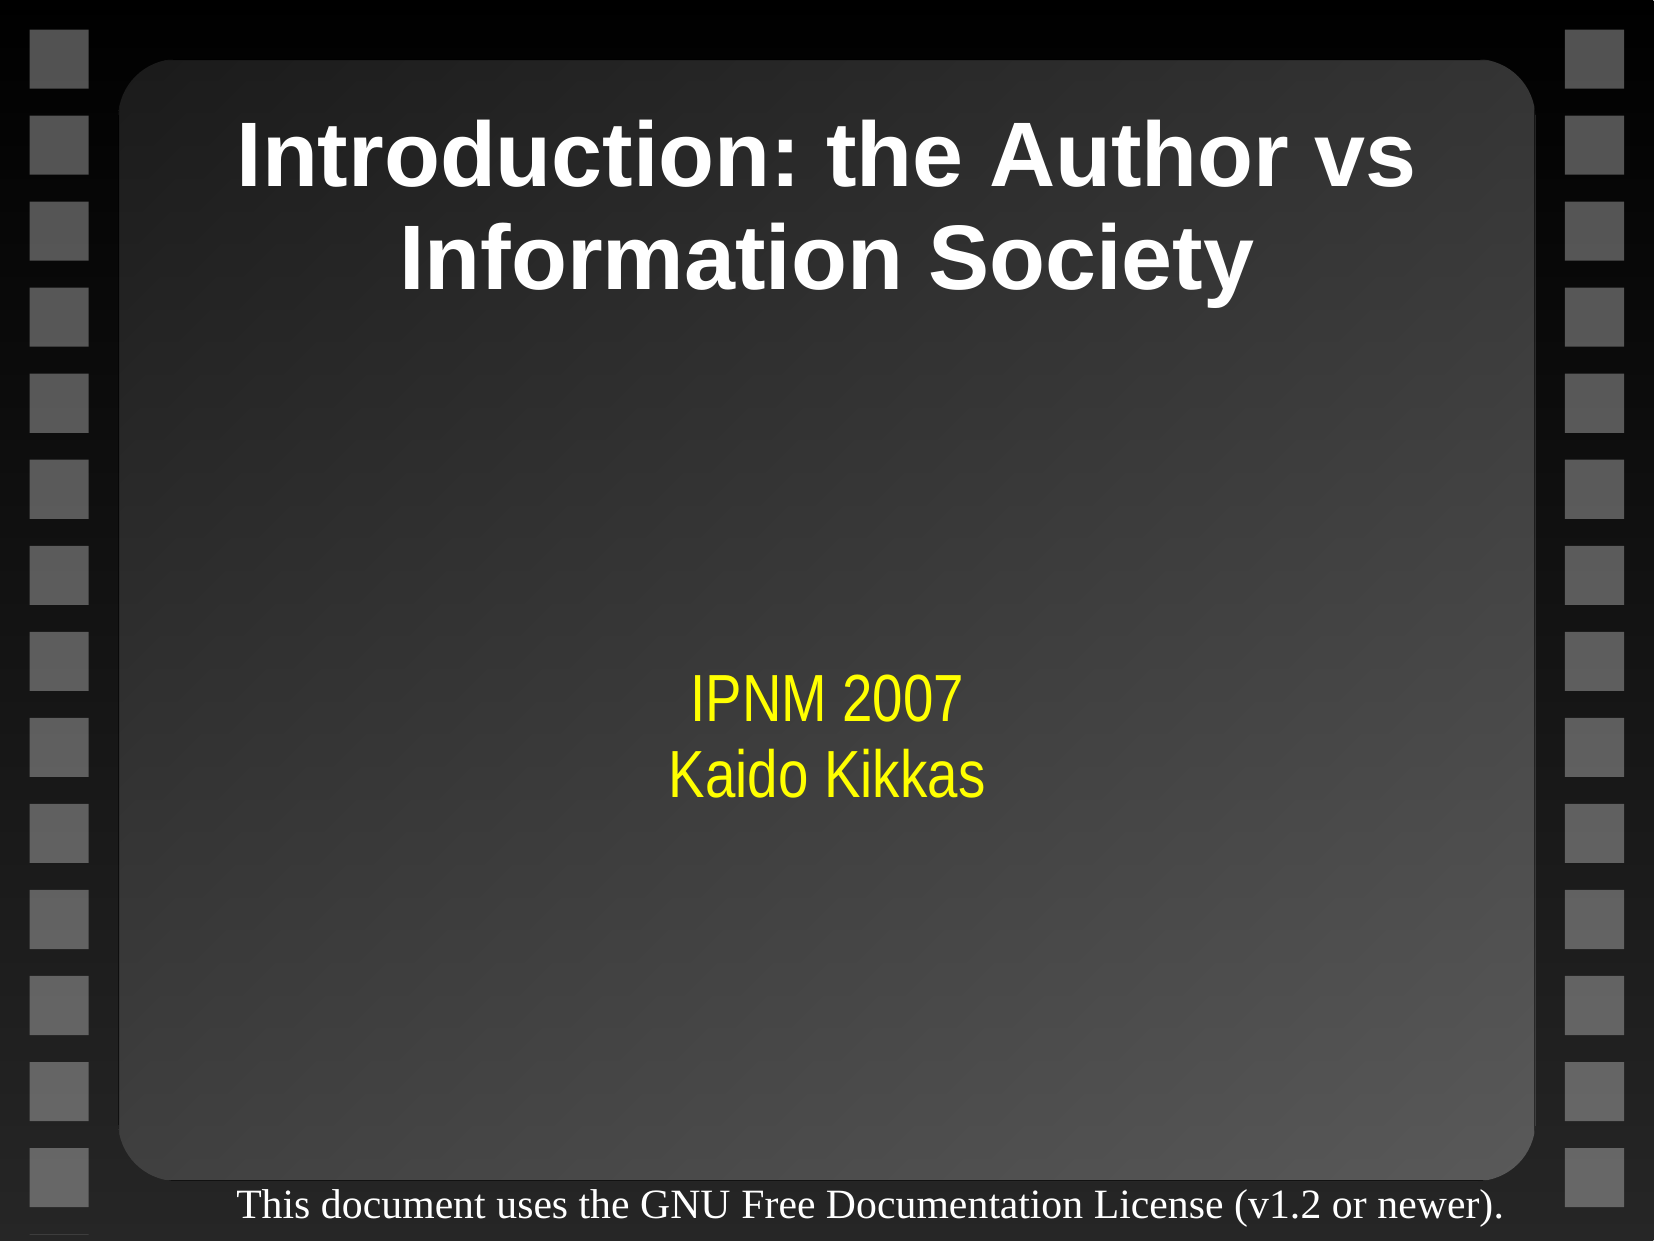

# Introduction: the Author vs Information Society
IPNM 2007
Kaido Kikkas
This document uses the GNU Free Documentation License (v1.2 or newer).